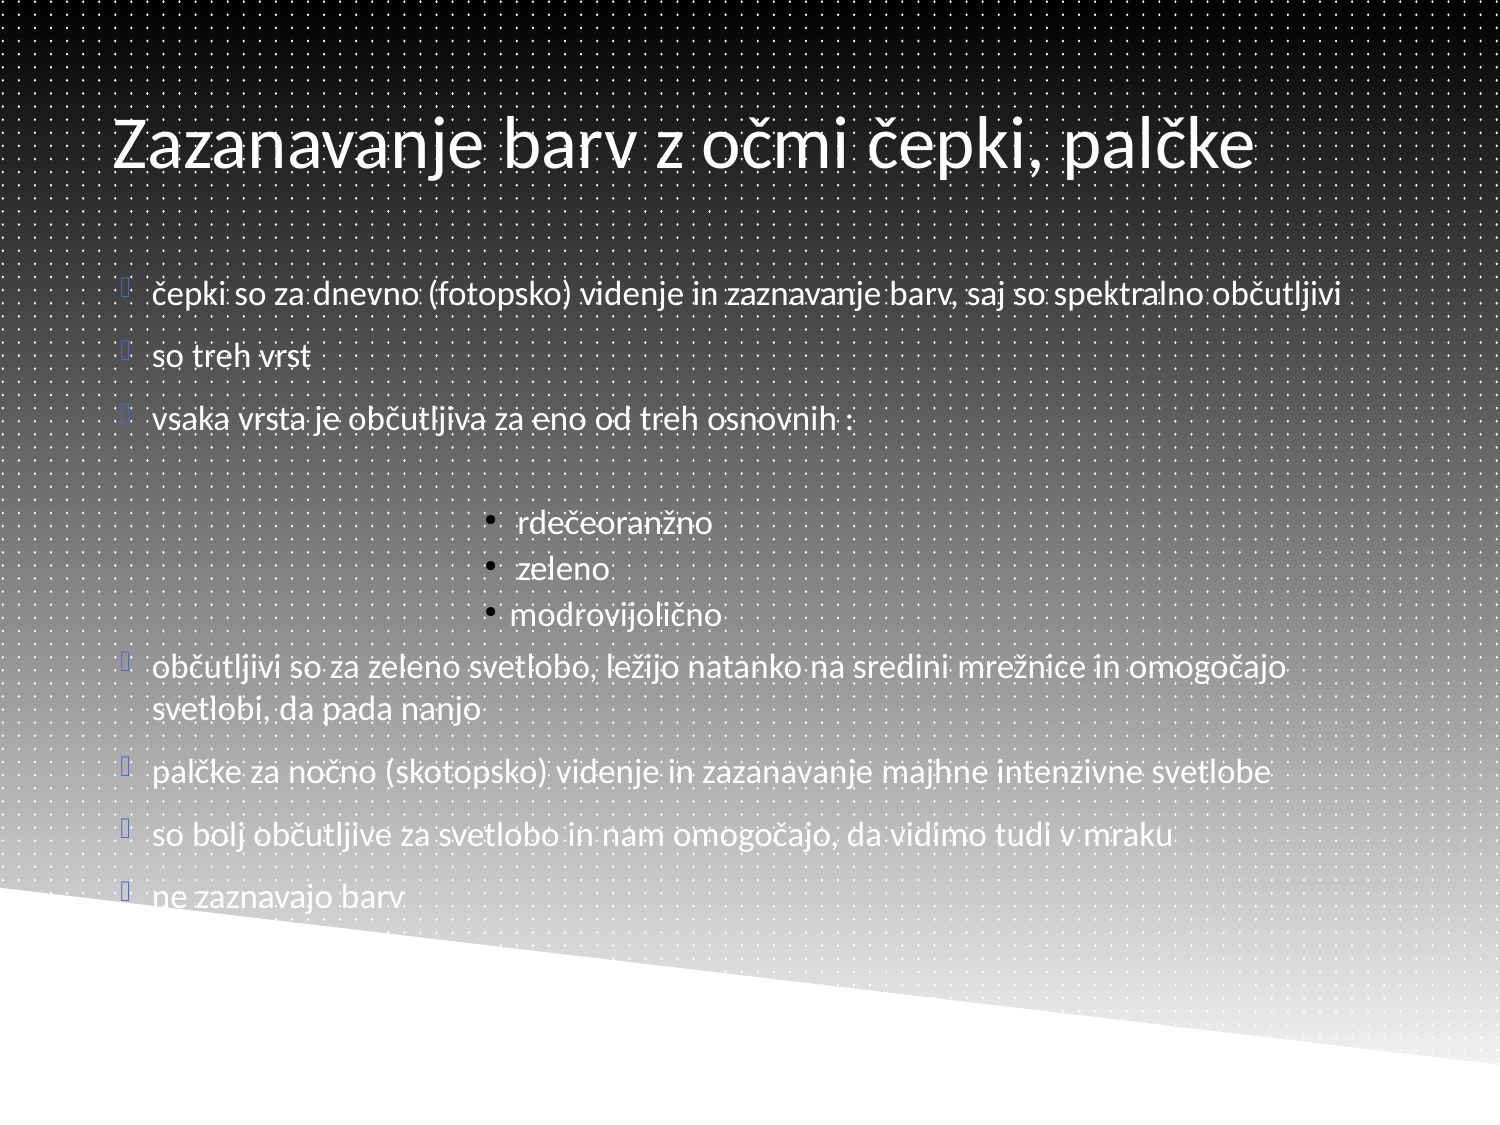

# Zazanavanje barv z očmi čepki, palčke
čepki so za dnevno (fotopsko) videnje in zaznavanje barv, saj so spektralno občutljivi
so treh vrst
vsaka vrsta je občutljiva za eno od treh osnovnih :
 rdečeoranžno
 zeleno
modrovijolično
občutljivi so za zeleno svetlobo, ležijo natanko na sredini mrežnice in omogočajo svetlobi, da pada nanjo
palčke za nočno (skotopsko) videnje in zazanavanje majhne intenzivne svetlobe
so bolj občutljive za svetlobo in nam omogočajo, da vidimo tudi v mraku
ne zaznavajo barv